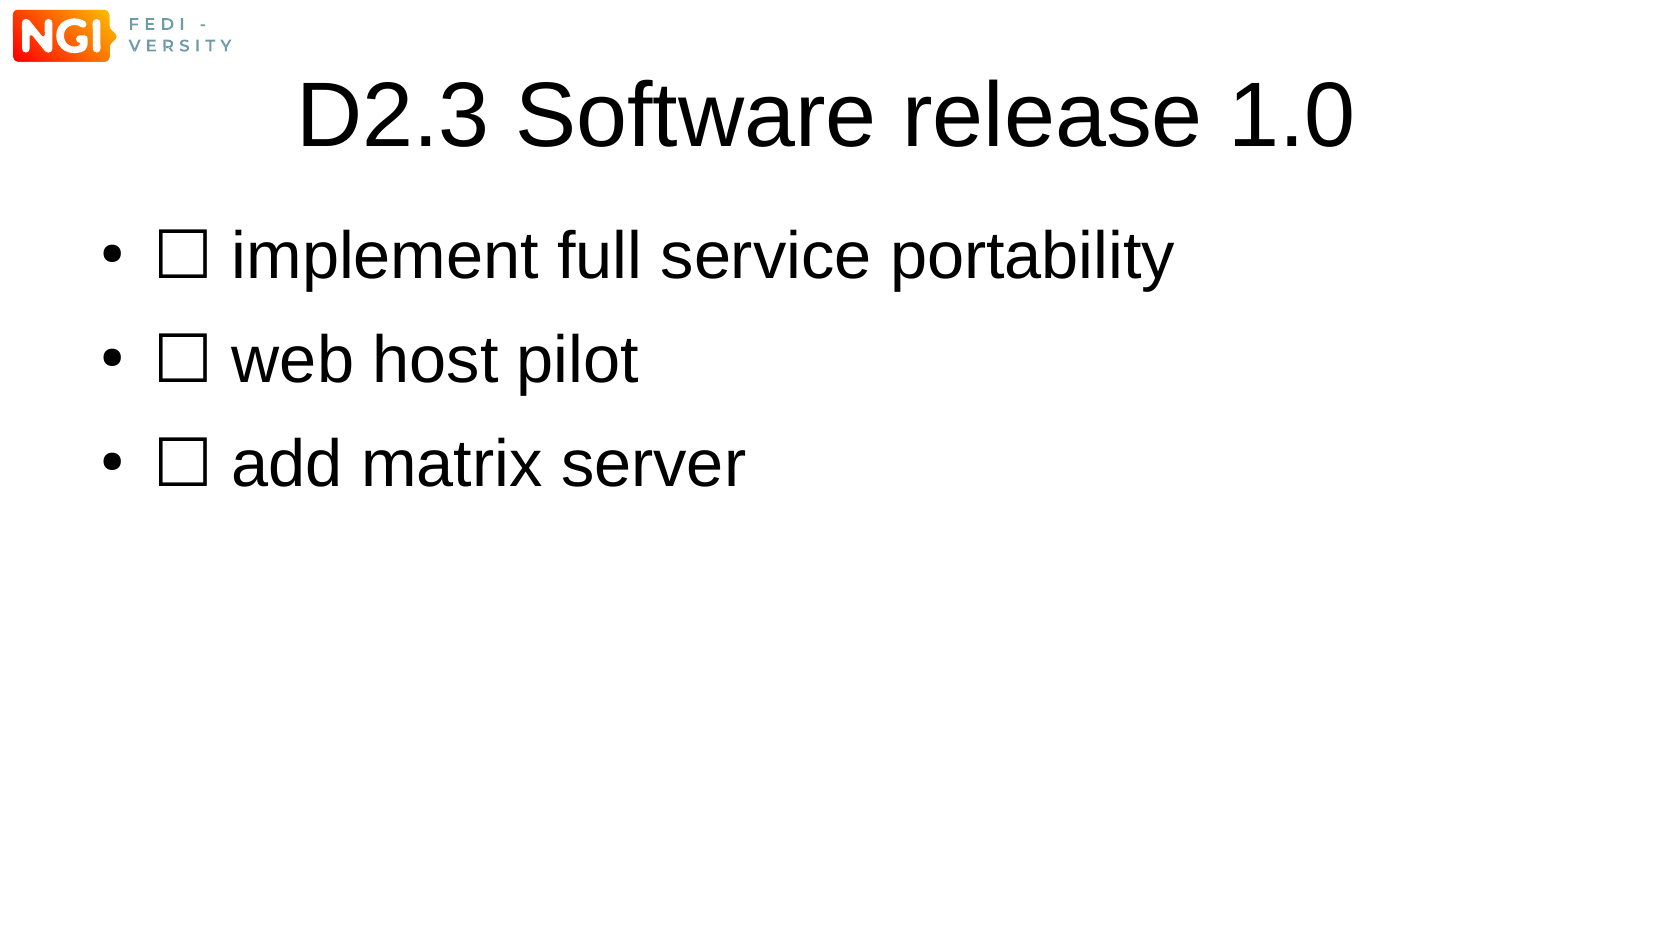

# D2.3 Software release 1.0
☐ implement full service portability
☐ web host pilot
☐ add matrix server